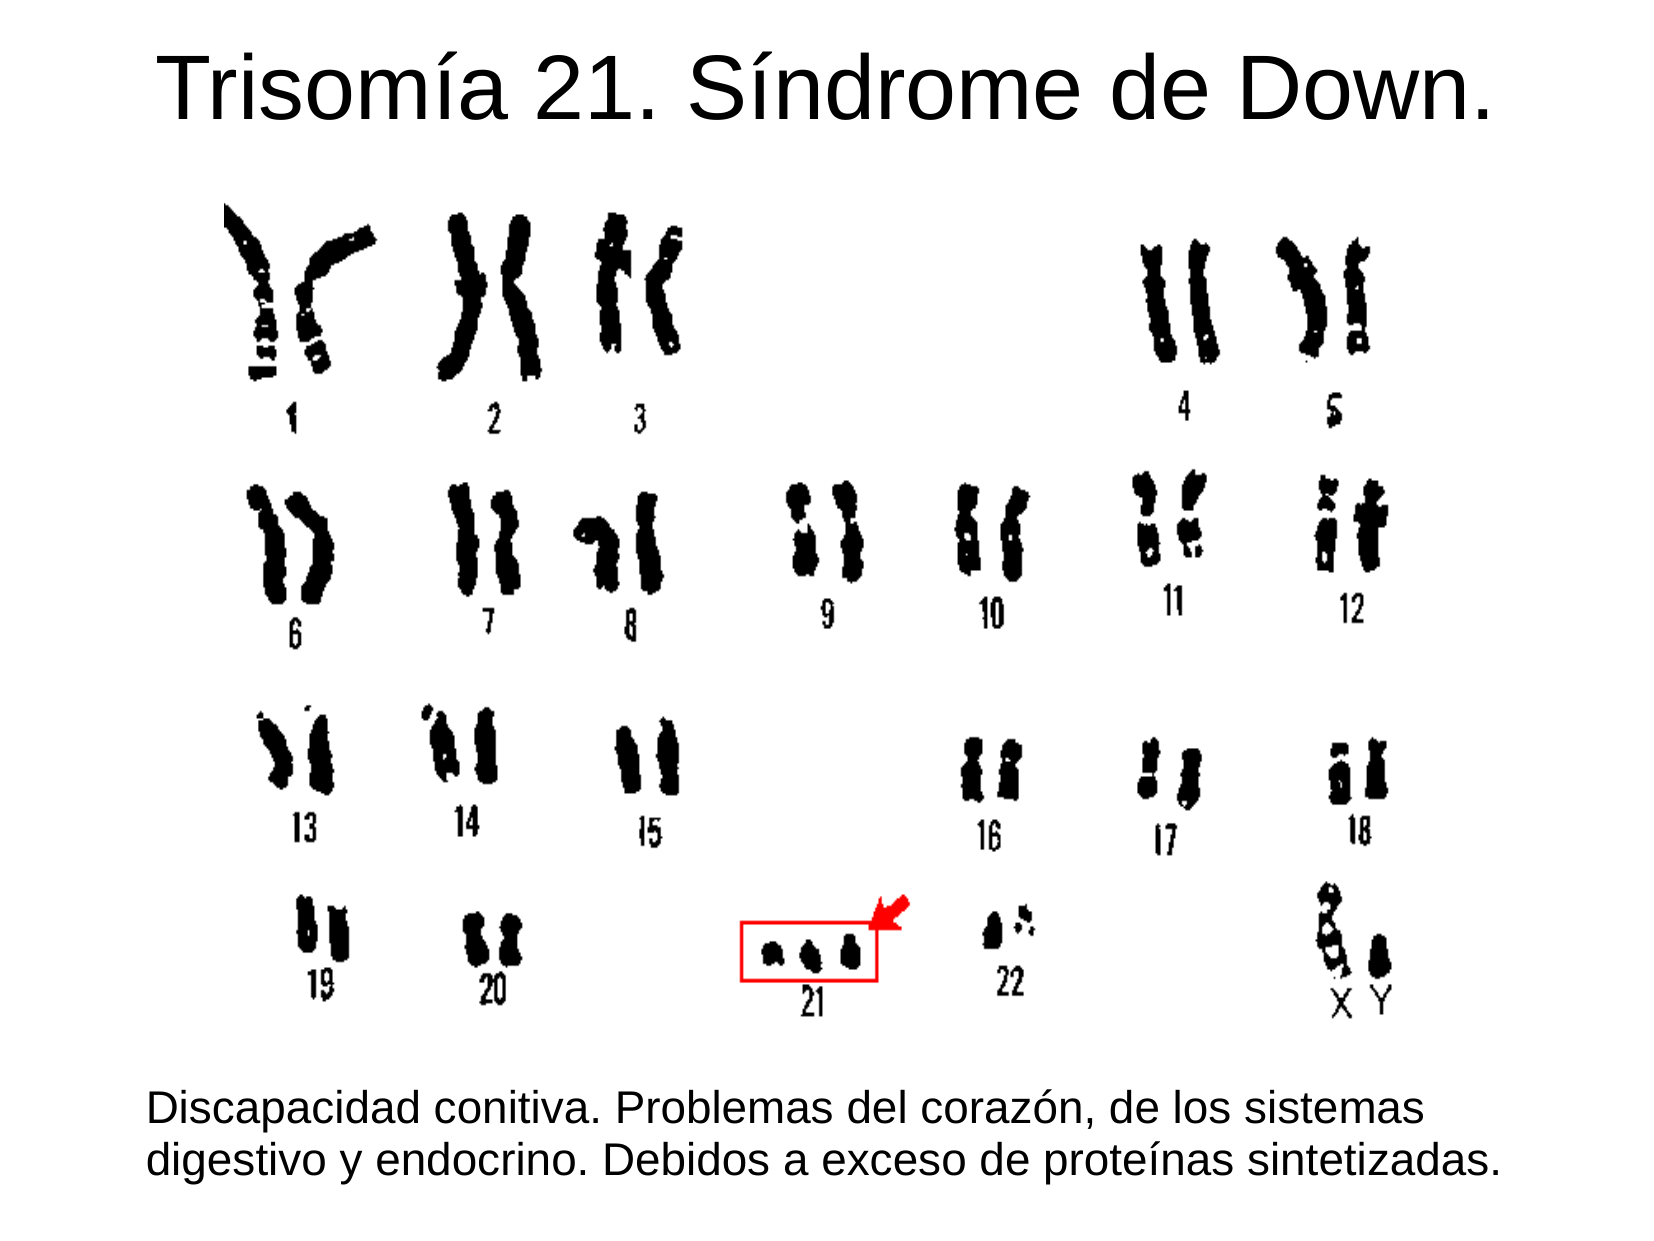

# Trisomía 21. Síndrome de Down.
Discapacidad conitiva. Problemas del corazón, de los sistemas digestivo y endocrino. Debidos a exceso de proteínas sintetizadas.